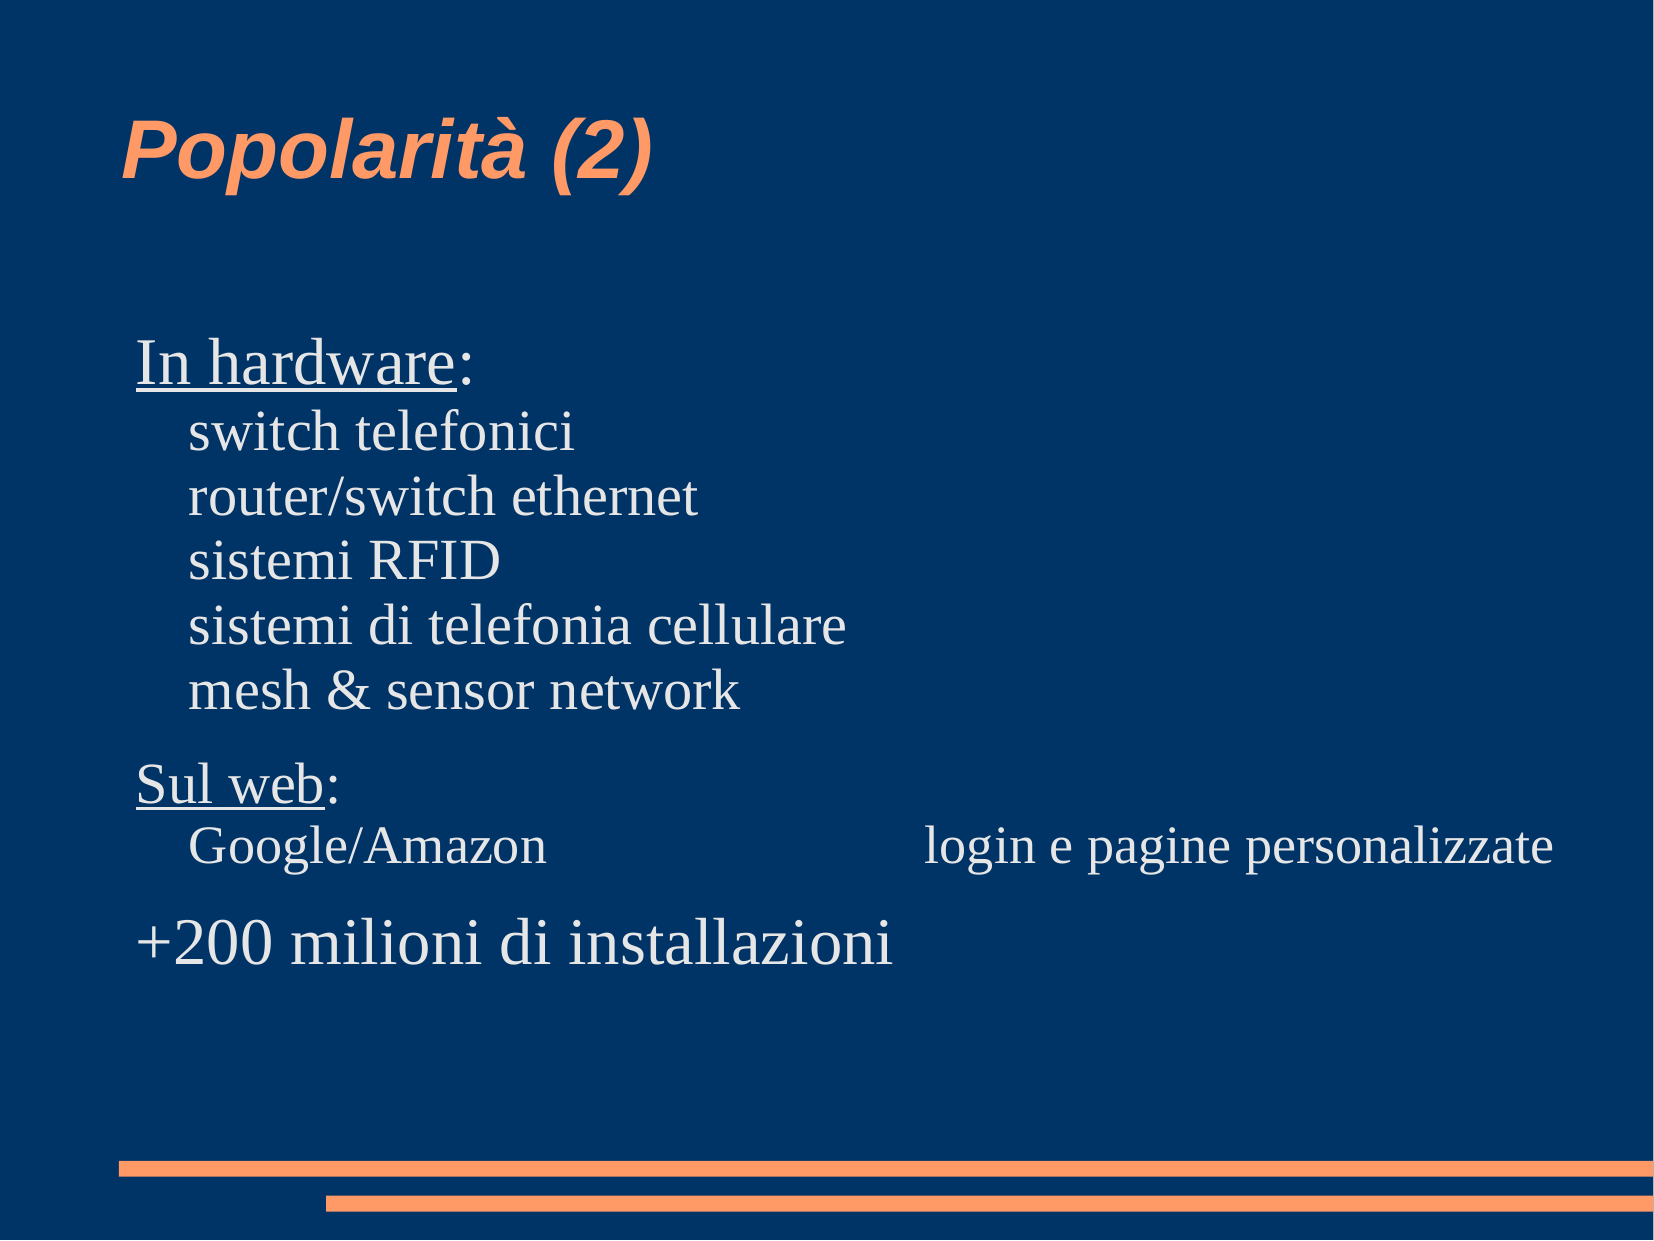

# Popolarità (2)
In hardware:
switch telefonici
router/switch ethernet
sistemi RFID
sistemi di telefonia cellulare
mesh & sensor network
Sul web:
Google/Amazon			 login e pagine personalizzate
+200 milioni di installazioni